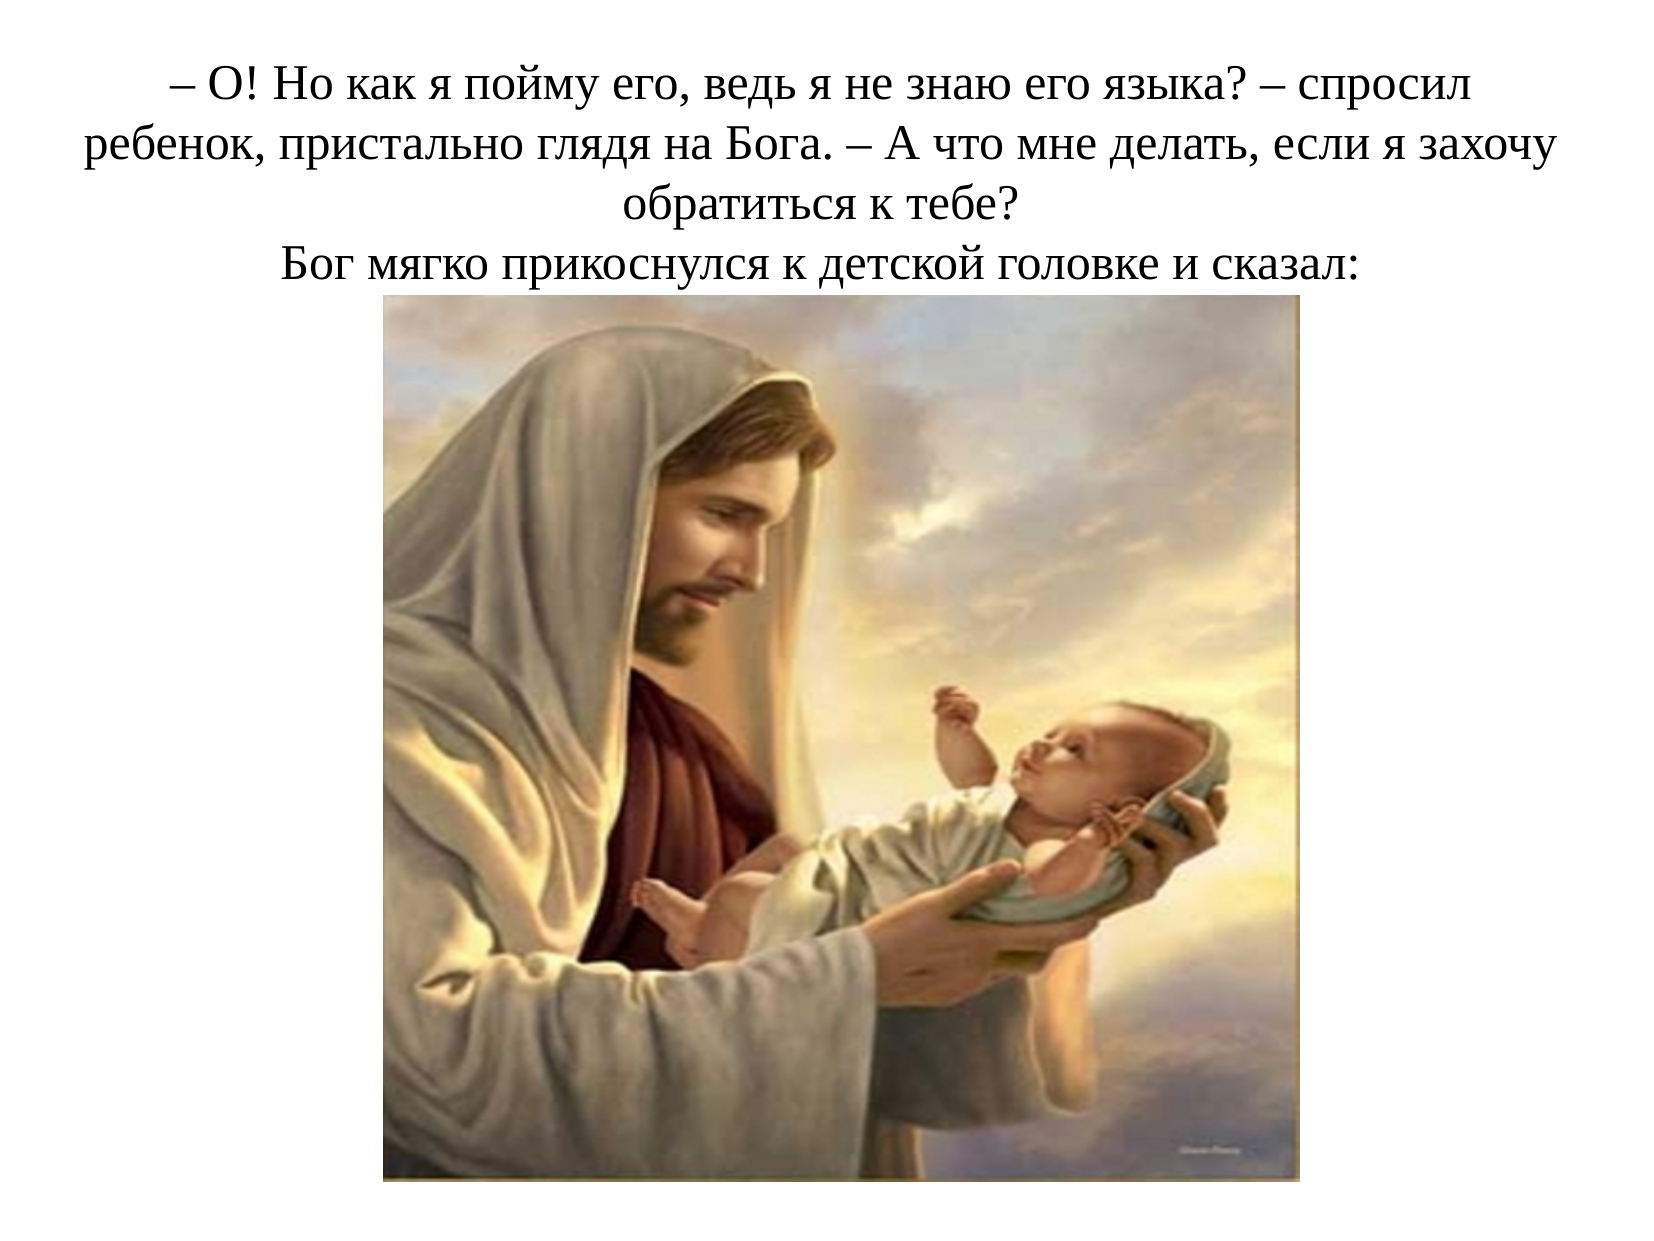

# – О! Но как я пойму его, ведь я не знаю его языка? – спросил ребенок, пристально глядя на Бога. – А что мне делать, если я захочу обратиться к тебе? Бог мягко прикоснулся к детской головке и сказал: